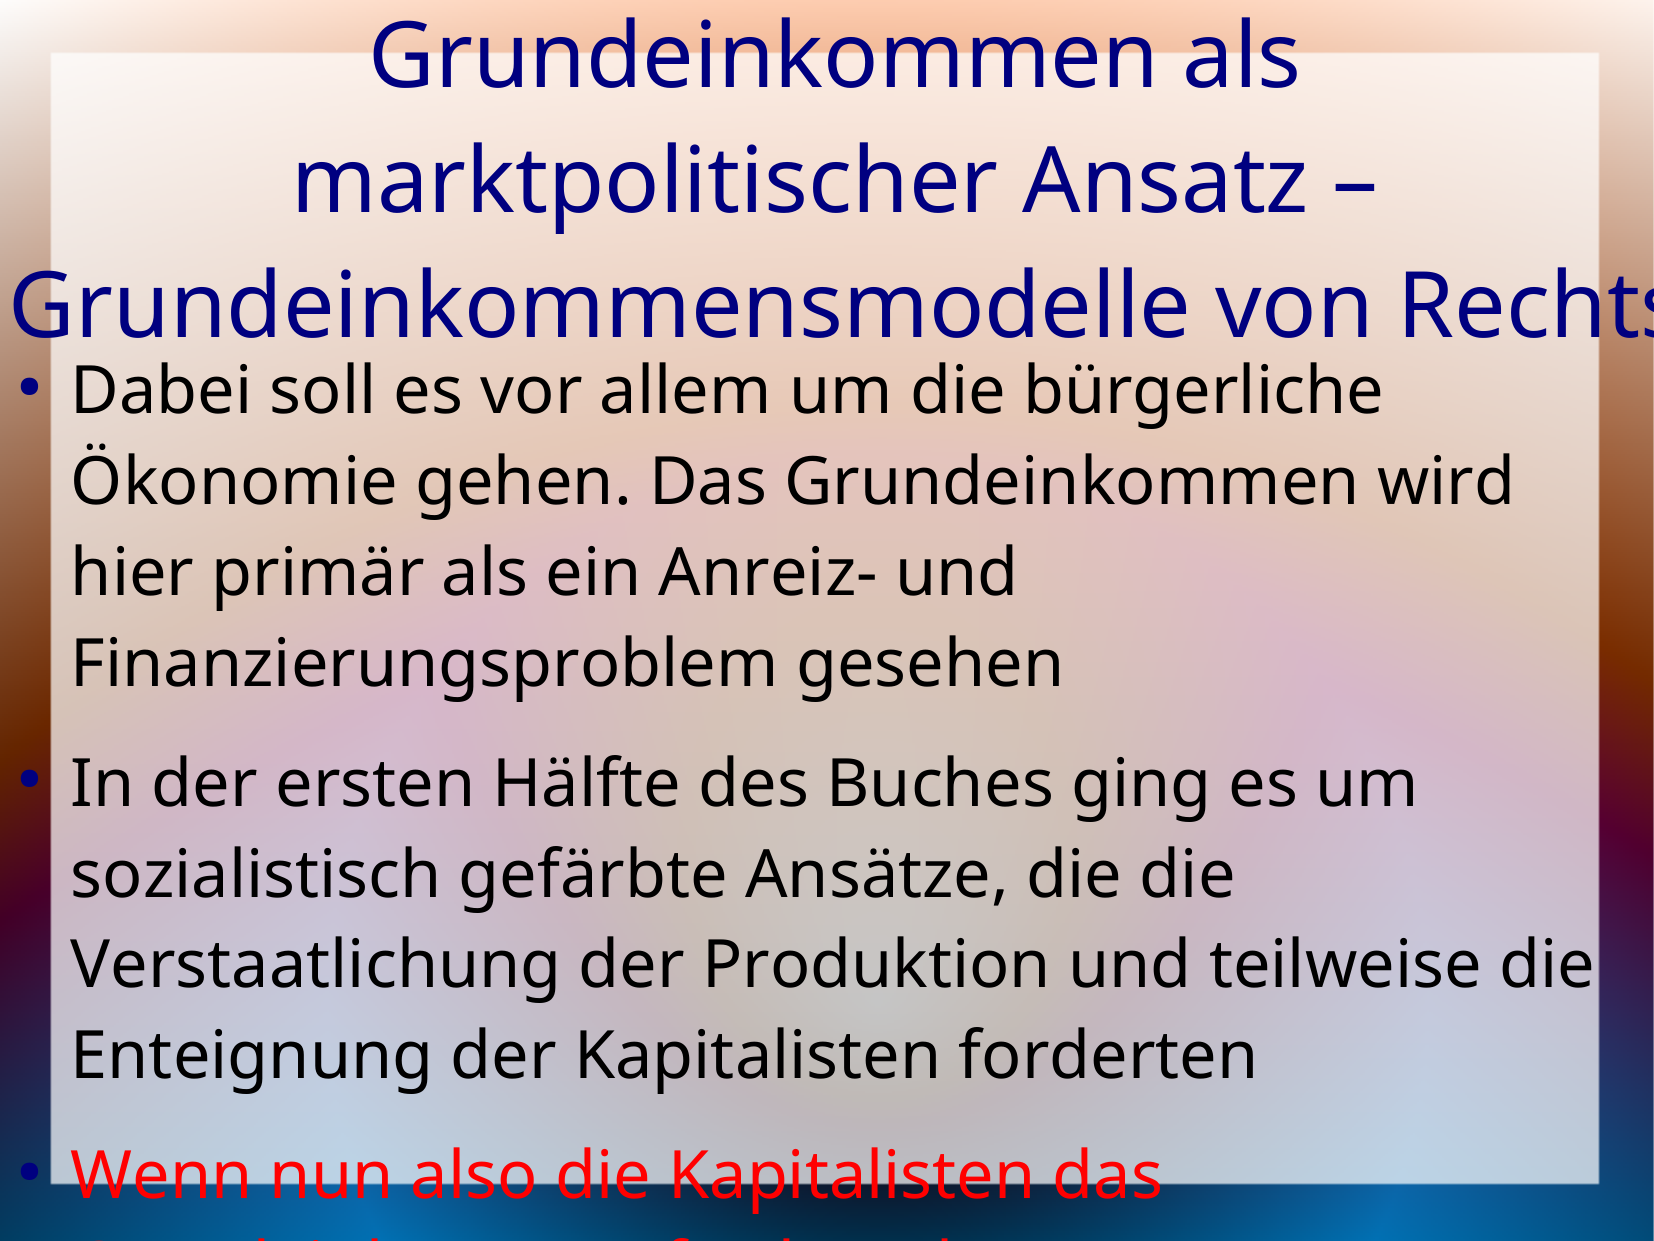

# Grundeinkommen als marktpolitischer Ansatz – Grundeinkommensmodelle von Rechts
Dabei soll es vor allem um die bürgerliche Ökonomie gehen. Das Grundeinkommen wird hier primär als ein Anreiz- und Finanzierungsproblem gesehen
In der ersten Hälfte des Buches ging es um sozialistisch gefärbte Ansätze, die die Verstaatlichung der Produktion und teilweise die Enteignung der Kapitalisten forderten
Wenn nun also die Kapitalisten das Grundeinkommen fordern, kann man nun zurecht mißtrauisch fragen, was sie denn davon haben